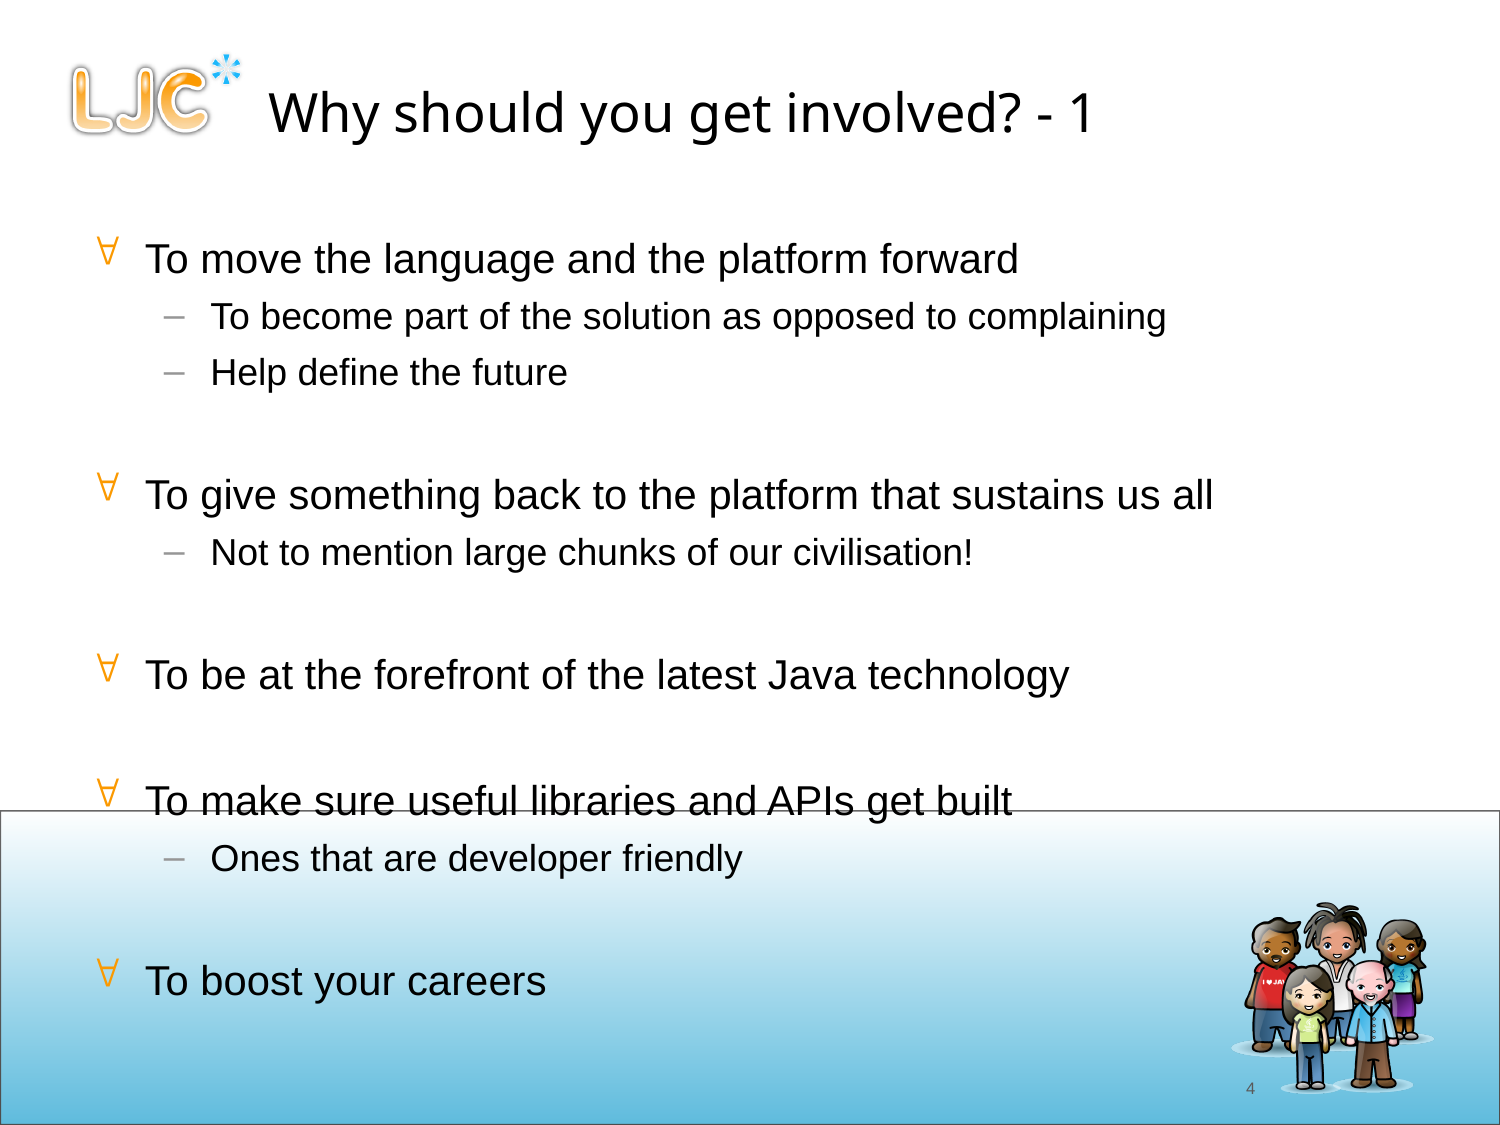

# Why should you get involved? - 1
To move the language and the platform forward
To become part of the solution as opposed to complaining
Help define the future
To give something back to the platform that sustains us all
Not to mention large chunks of our civilisation!
To be at the forefront of the latest Java technology
To make sure useful libraries and APIs get built
Ones that are developer friendly
To boost your careers